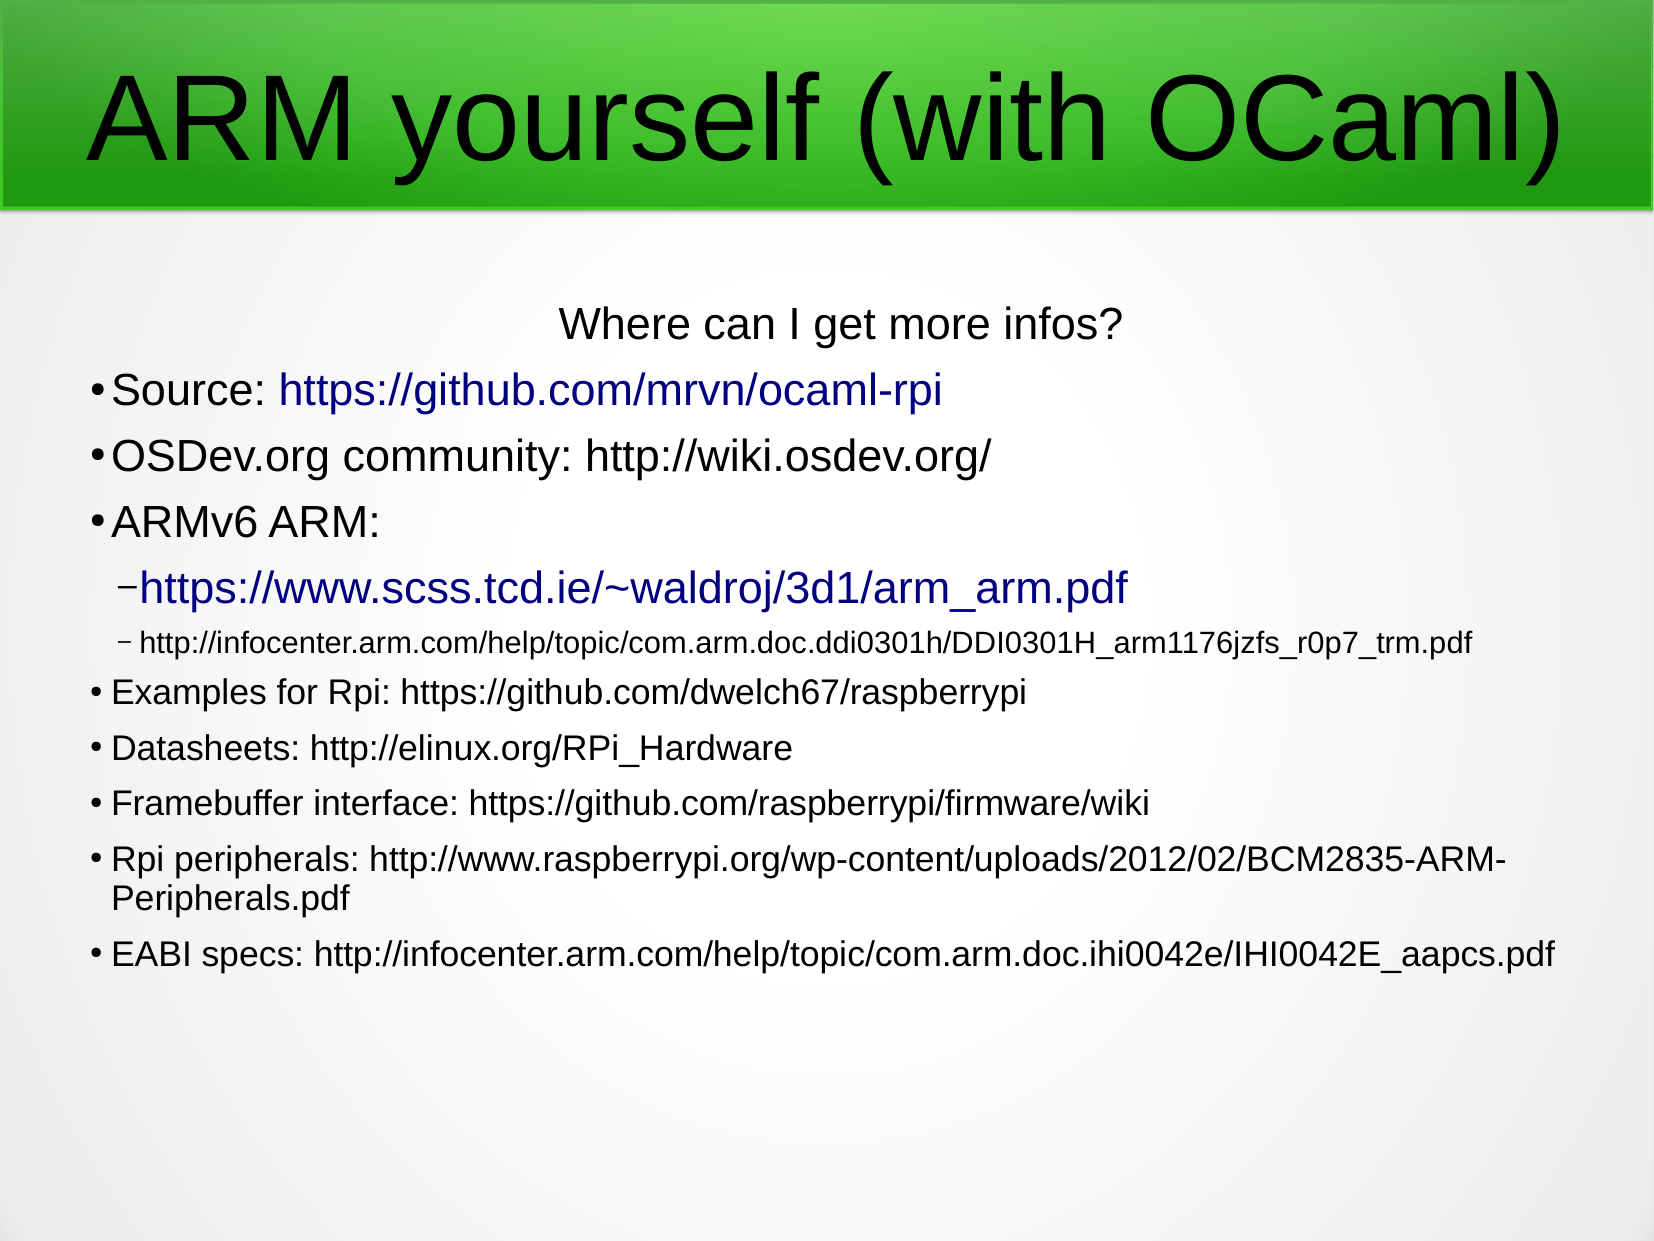

# ARM yourself (with OCaml)
Where can I get more infos?
Source: https://github.com/mrvn/ocaml-rpi
OSDev.org community: http://wiki.osdev.org/
ARMv6 ARM:
https://www.scss.tcd.ie/~waldroj/3d1/arm_arm.pdf
http://infocenter.arm.com/help/topic/com.arm.doc.ddi0301h/DDI0301H_arm1176jzfs_r0p7_trm.pdf
Examples for Rpi: https://github.com/dwelch67/raspberrypi
Datasheets: http://elinux.org/RPi_Hardware
Framebuffer interface: https://github.com/raspberrypi/firmware/wiki
Rpi peripherals: http://www.raspberrypi.org/wp-content/uploads/2012/02/BCM2835-ARM-Peripherals.pdf
EABI specs: http://infocenter.arm.com/help/topic/com.arm.doc.ihi0042e/IHI0042E_aapcs.pdf